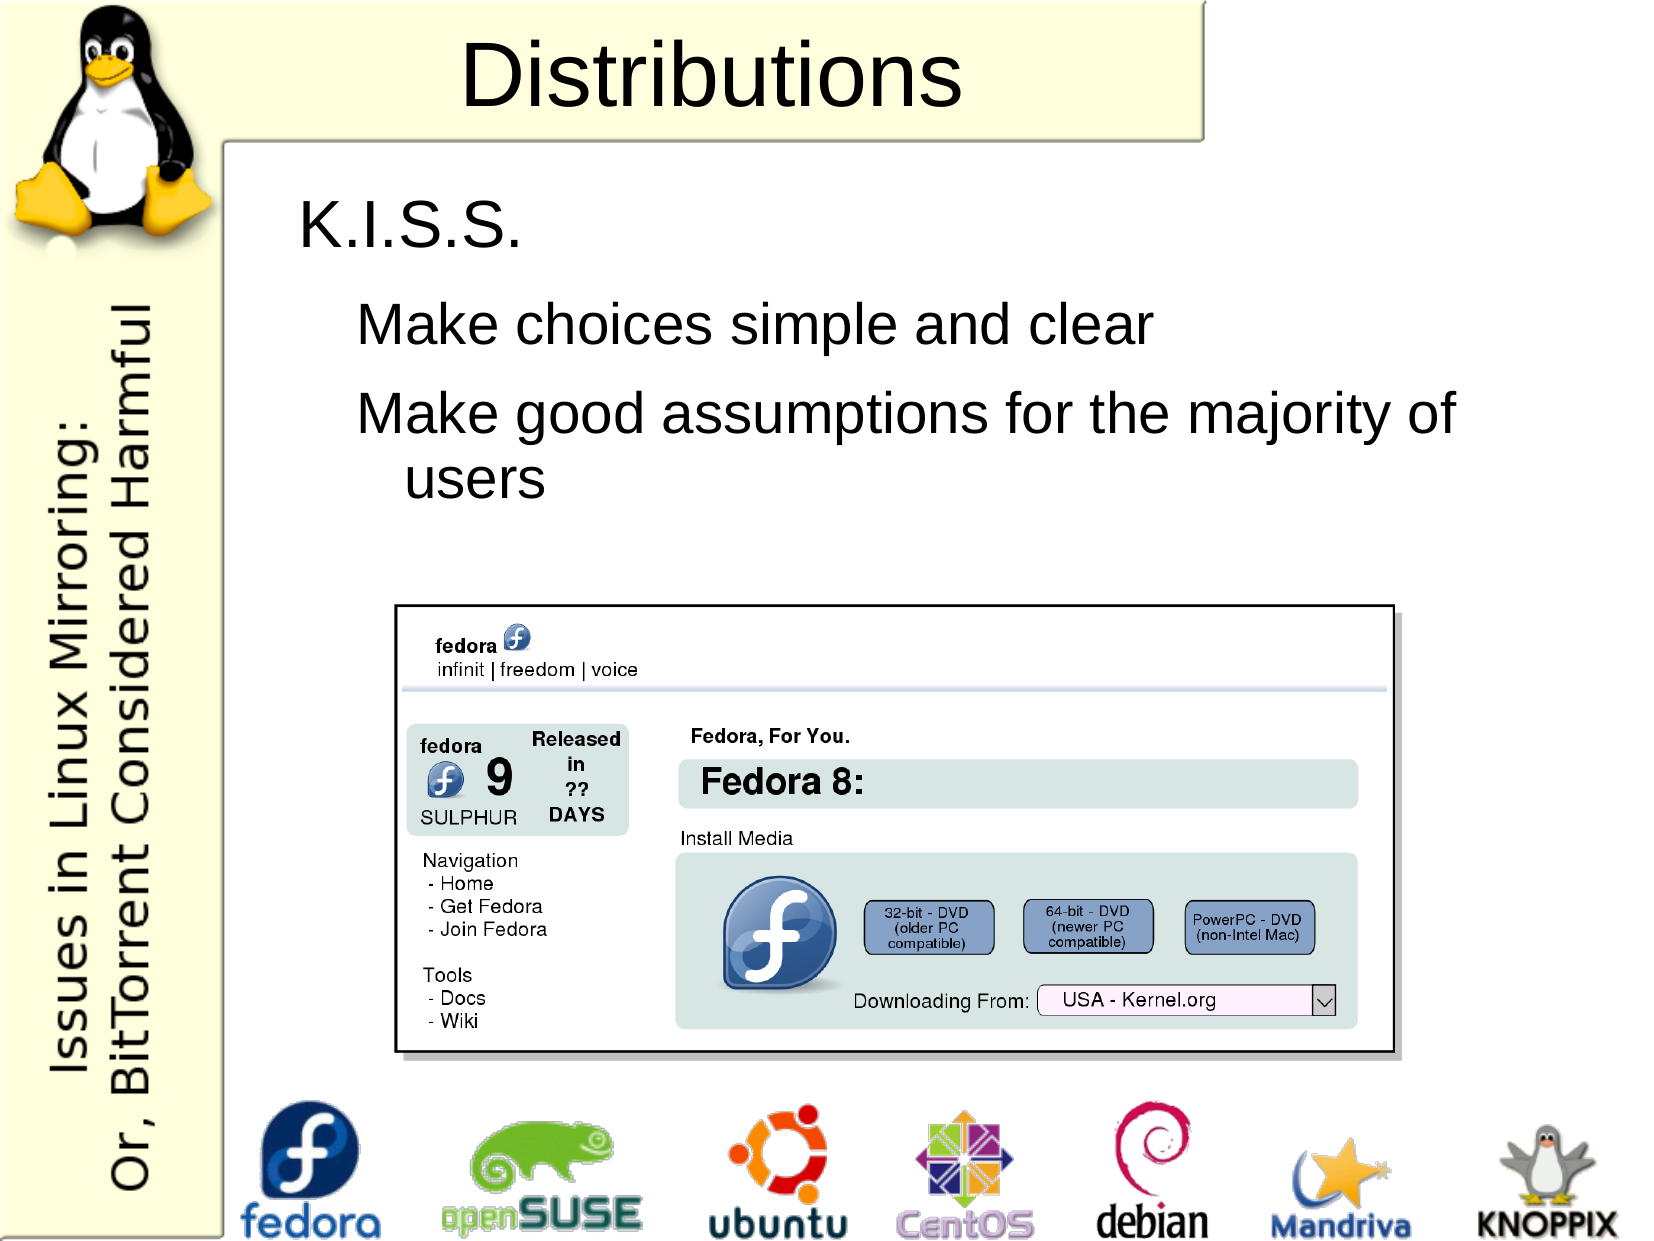

# Distributions
 K.I.S.S.
Make choices simple and clear
Make good assumptions for the majority of users